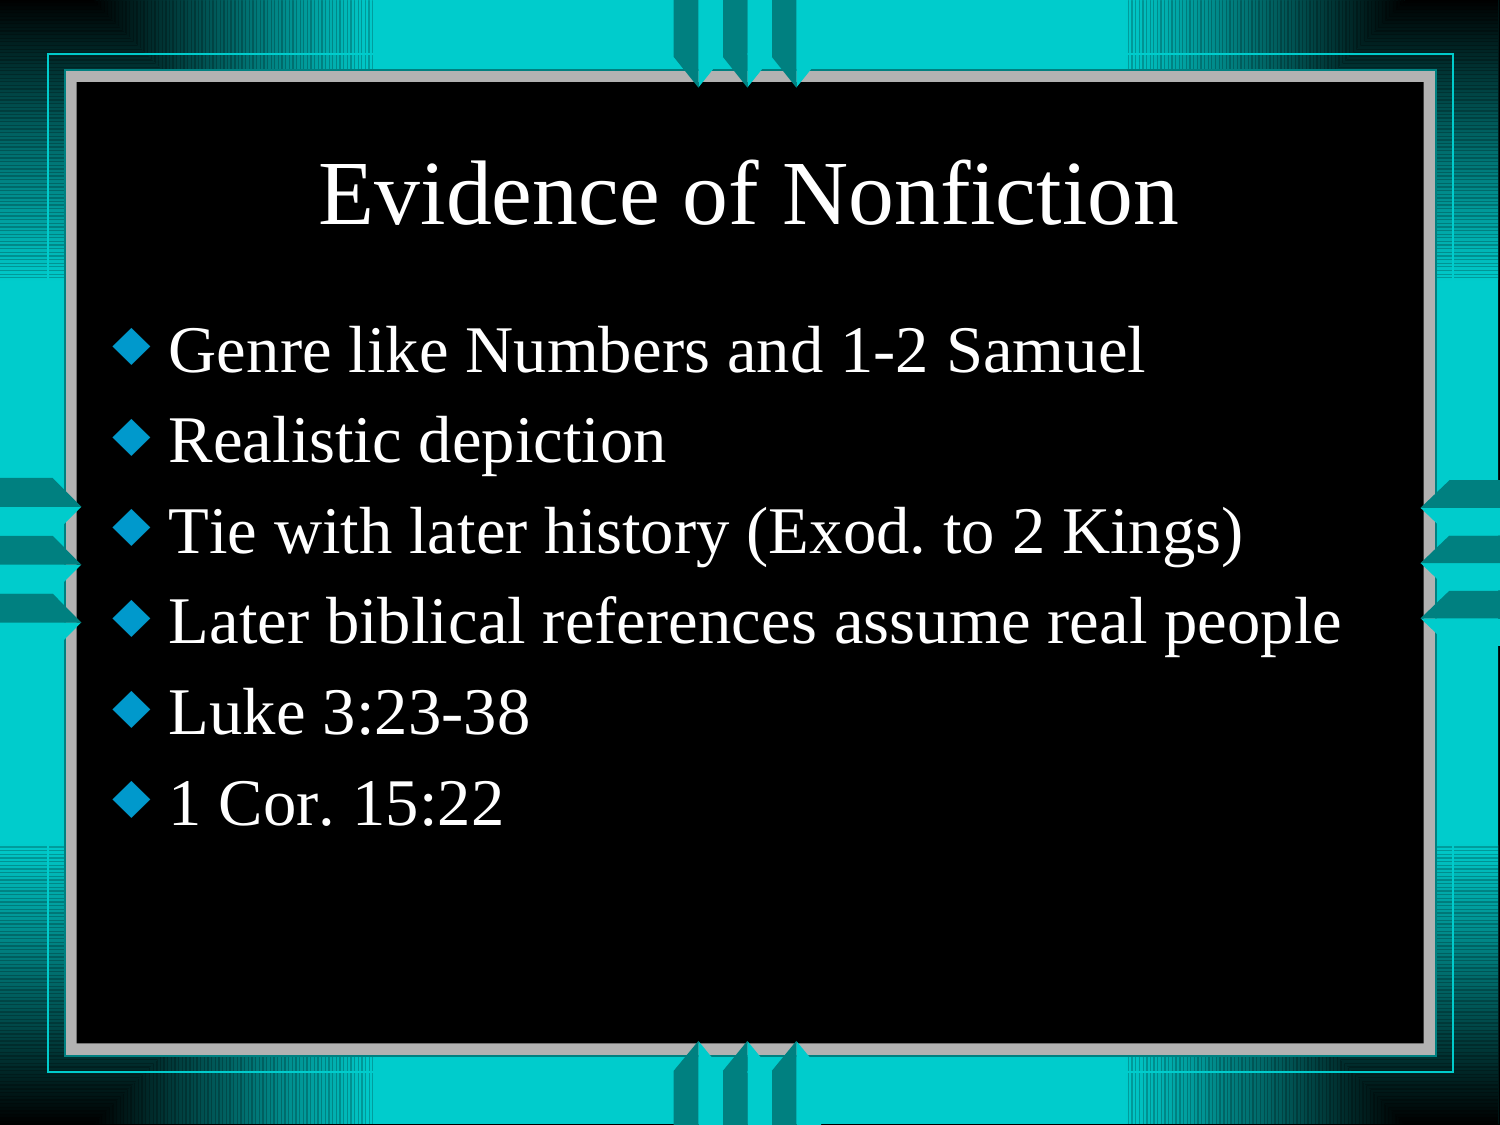

# Evidence of Nonfiction
Genre like Numbers and 1-2 Samuel
Realistic depiction
Tie with later history (Exod. to 2 Kings)
Later biblical references assume real people
Luke 3:23-38
1 Cor. 15:22